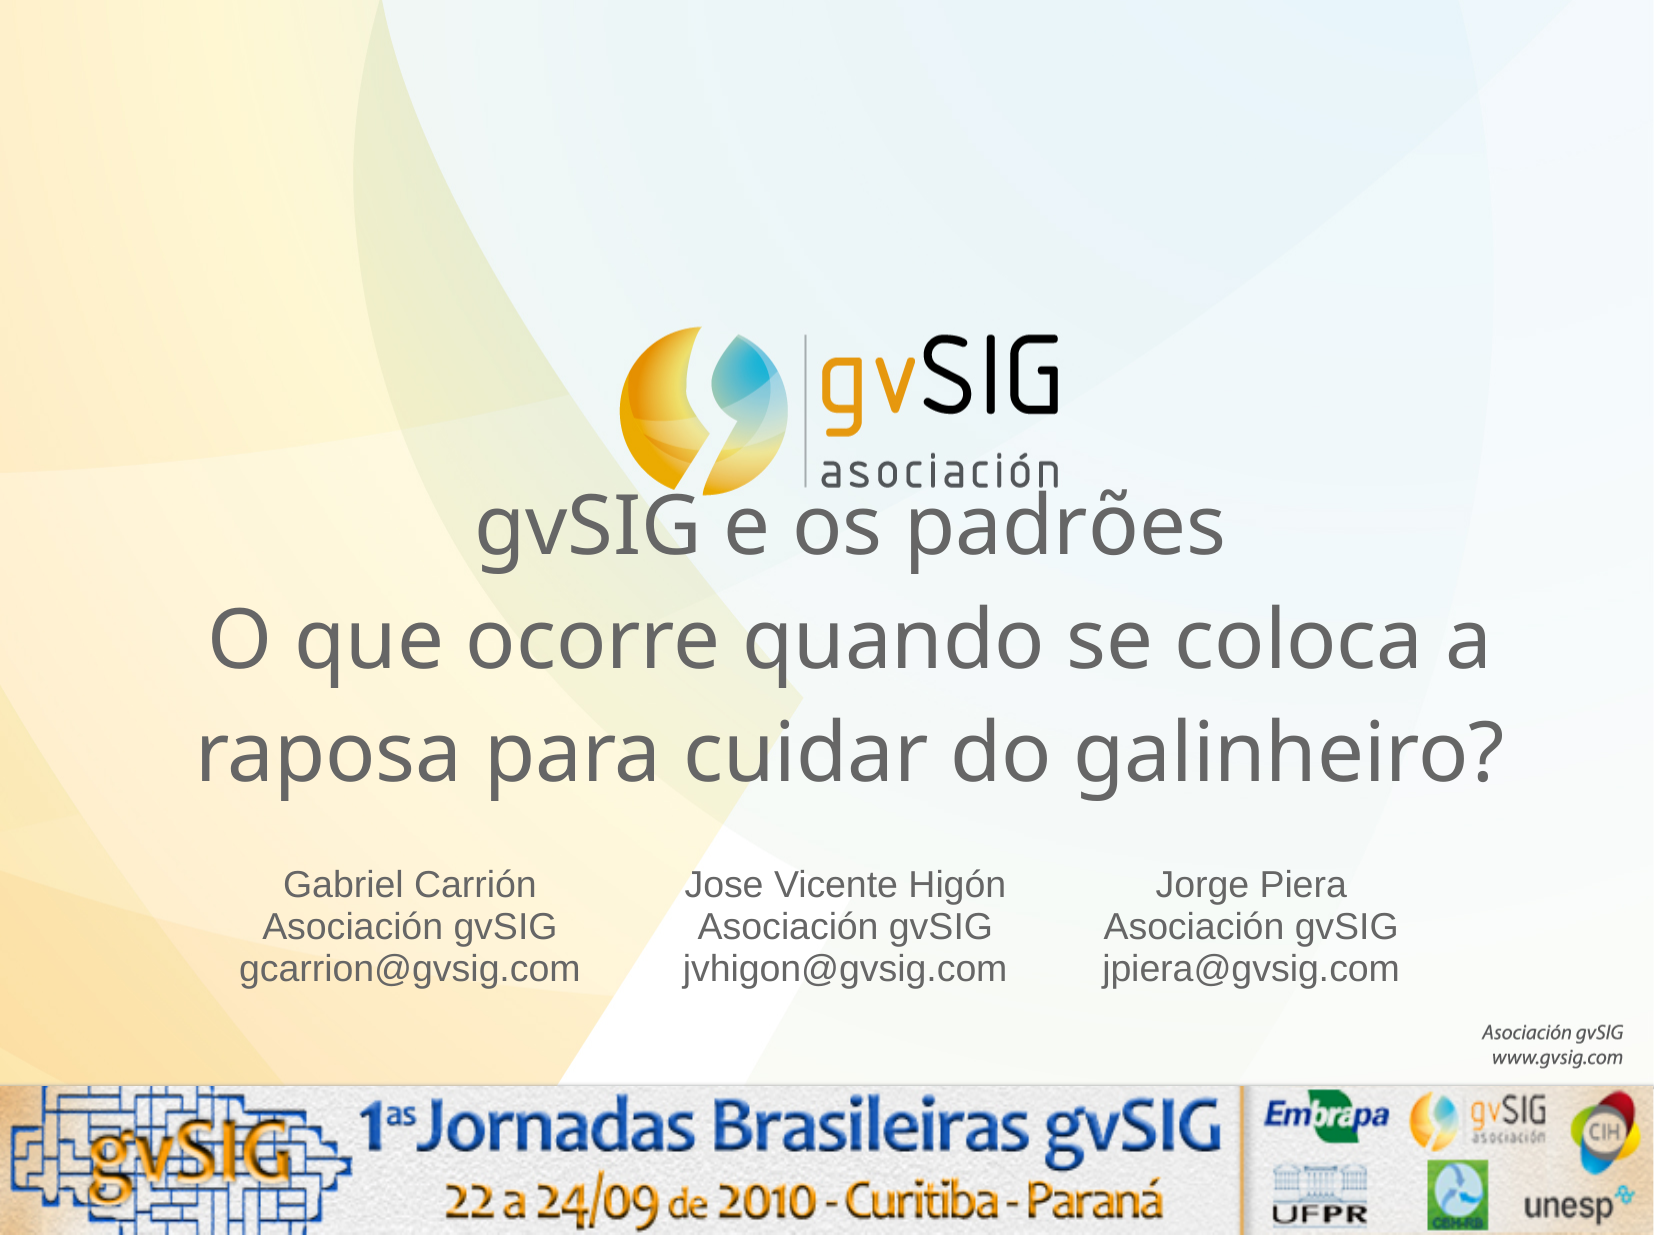

# gvSIG e os padrões O que ocorre quando se coloca a raposa para cuidar do galinheiro?
Gabriel Carrión
Asociación gvSIG
gcarrion@gvsig.com
Jose Vicente Higón
Asociación gvSIG
jvhigon@gvsig.com
Jorge Piera
Asociación gvSIG
jpiera@gvsig.com
Espacio para logotipos